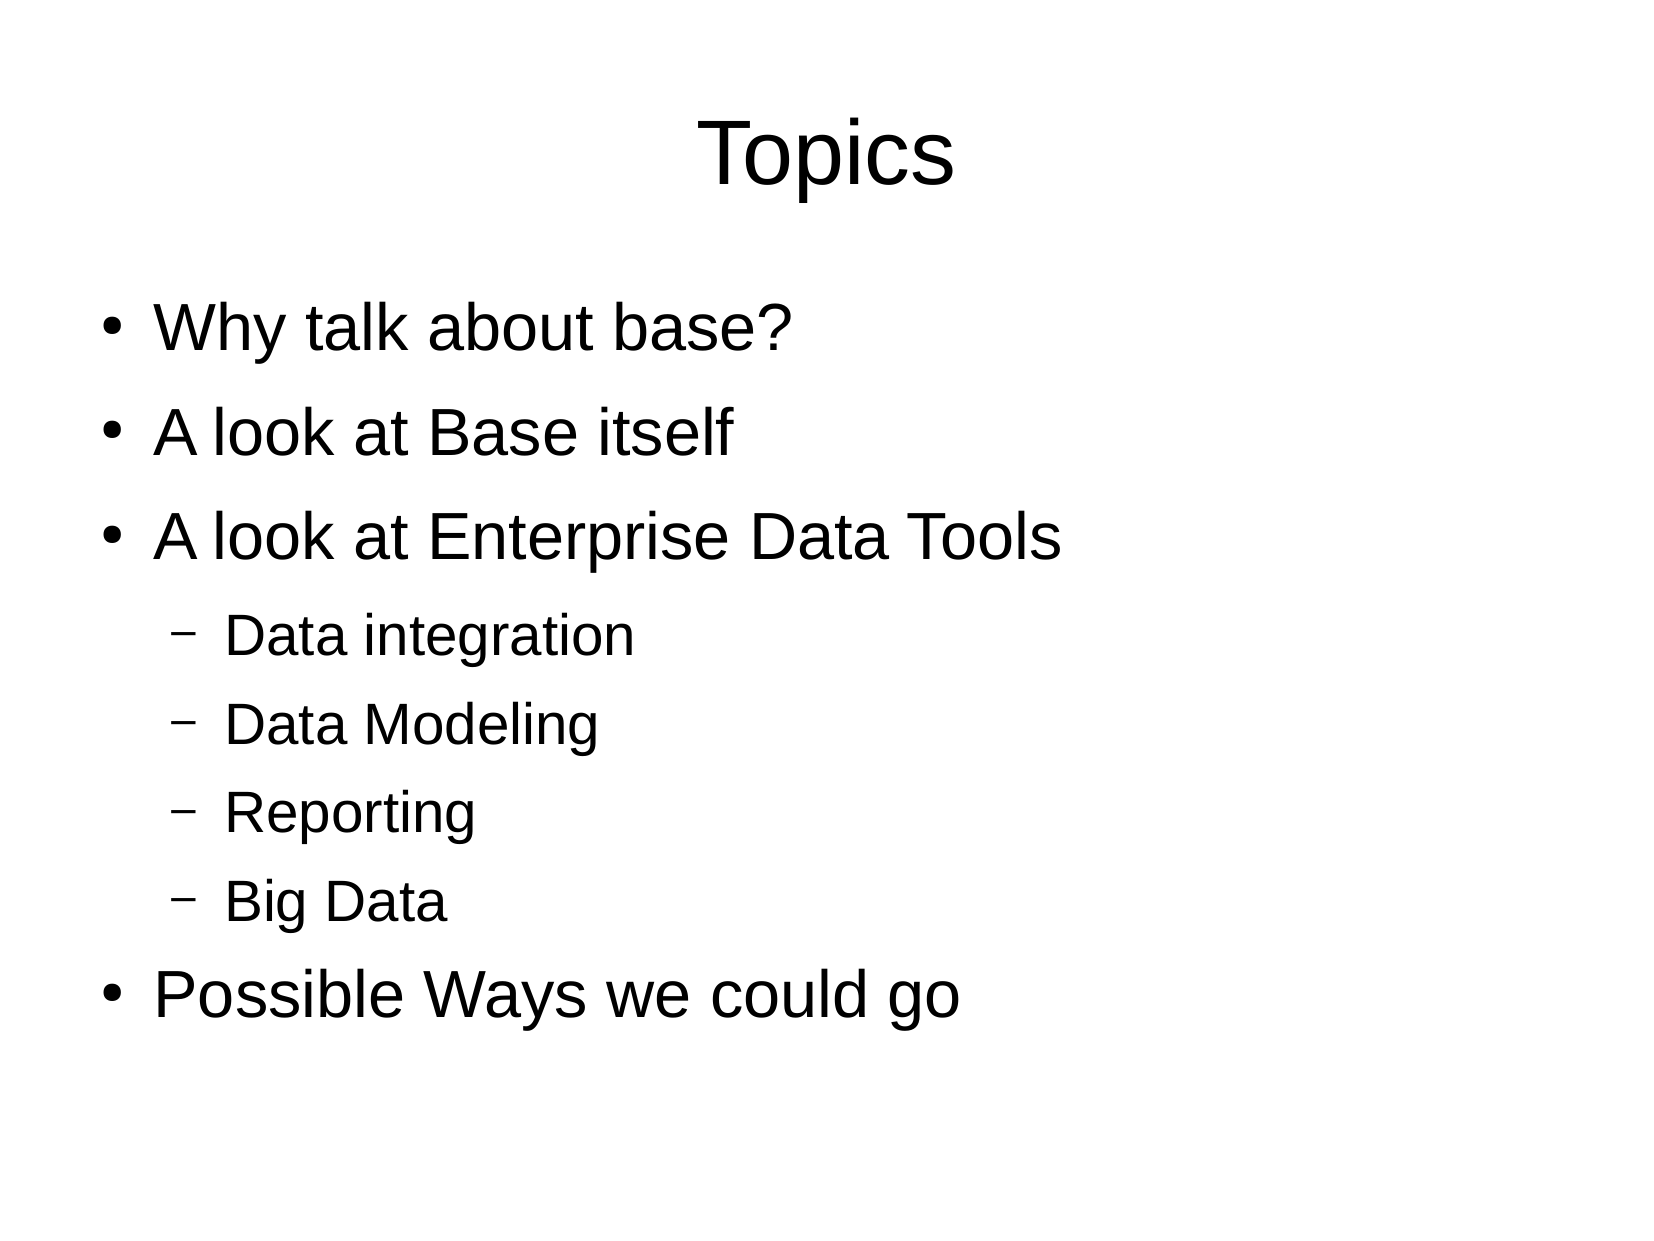

# Topics
Why talk about base?
A look at Base itself
A look at Enterprise Data Tools
Data integration
Data Modeling
Reporting
Big Data
Possible Ways we could go